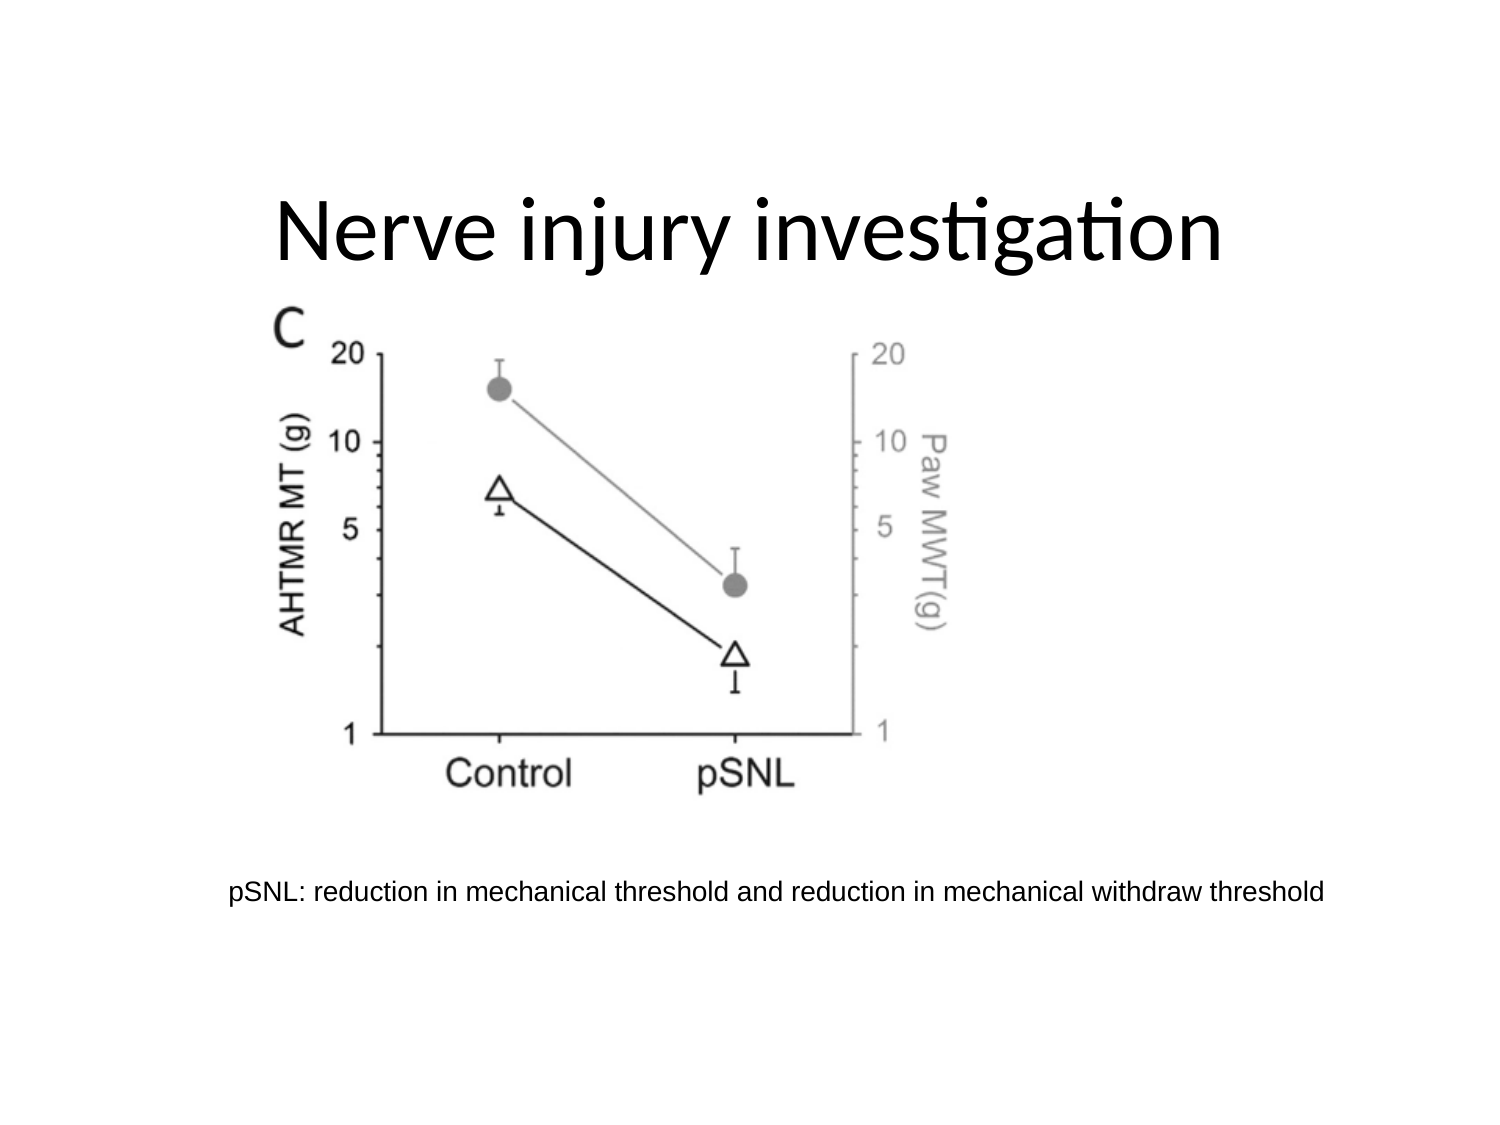

# Nerve injury investigation
pSNL: reduction in mechanical threshold and reduction in mechanical withdraw threshold